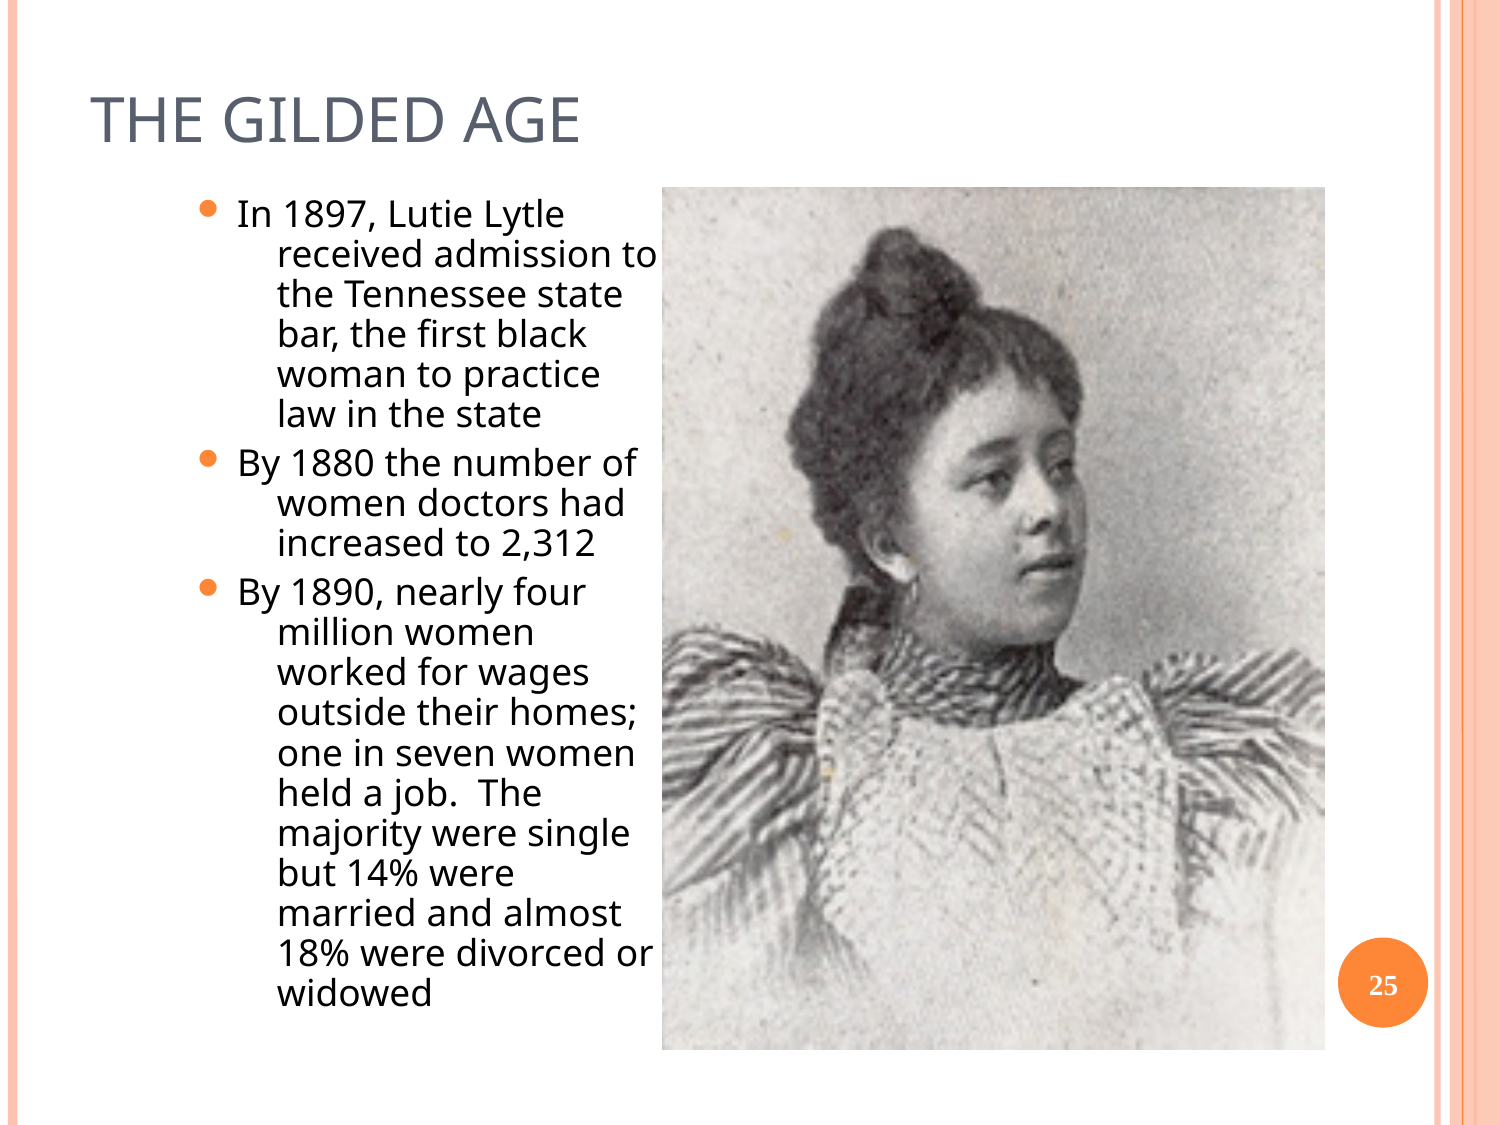

# The Gilded Age
In 1897, Lutie Lytle received admission to the Tennessee state bar, the first black woman to practice law in the state
By 1880 the number of women doctors had increased to 2,312
By 1890, nearly four million women worked for wages outside their homes; one in seven women held a job. The majority were single but 14% were married and almost 18% were divorced or widowed